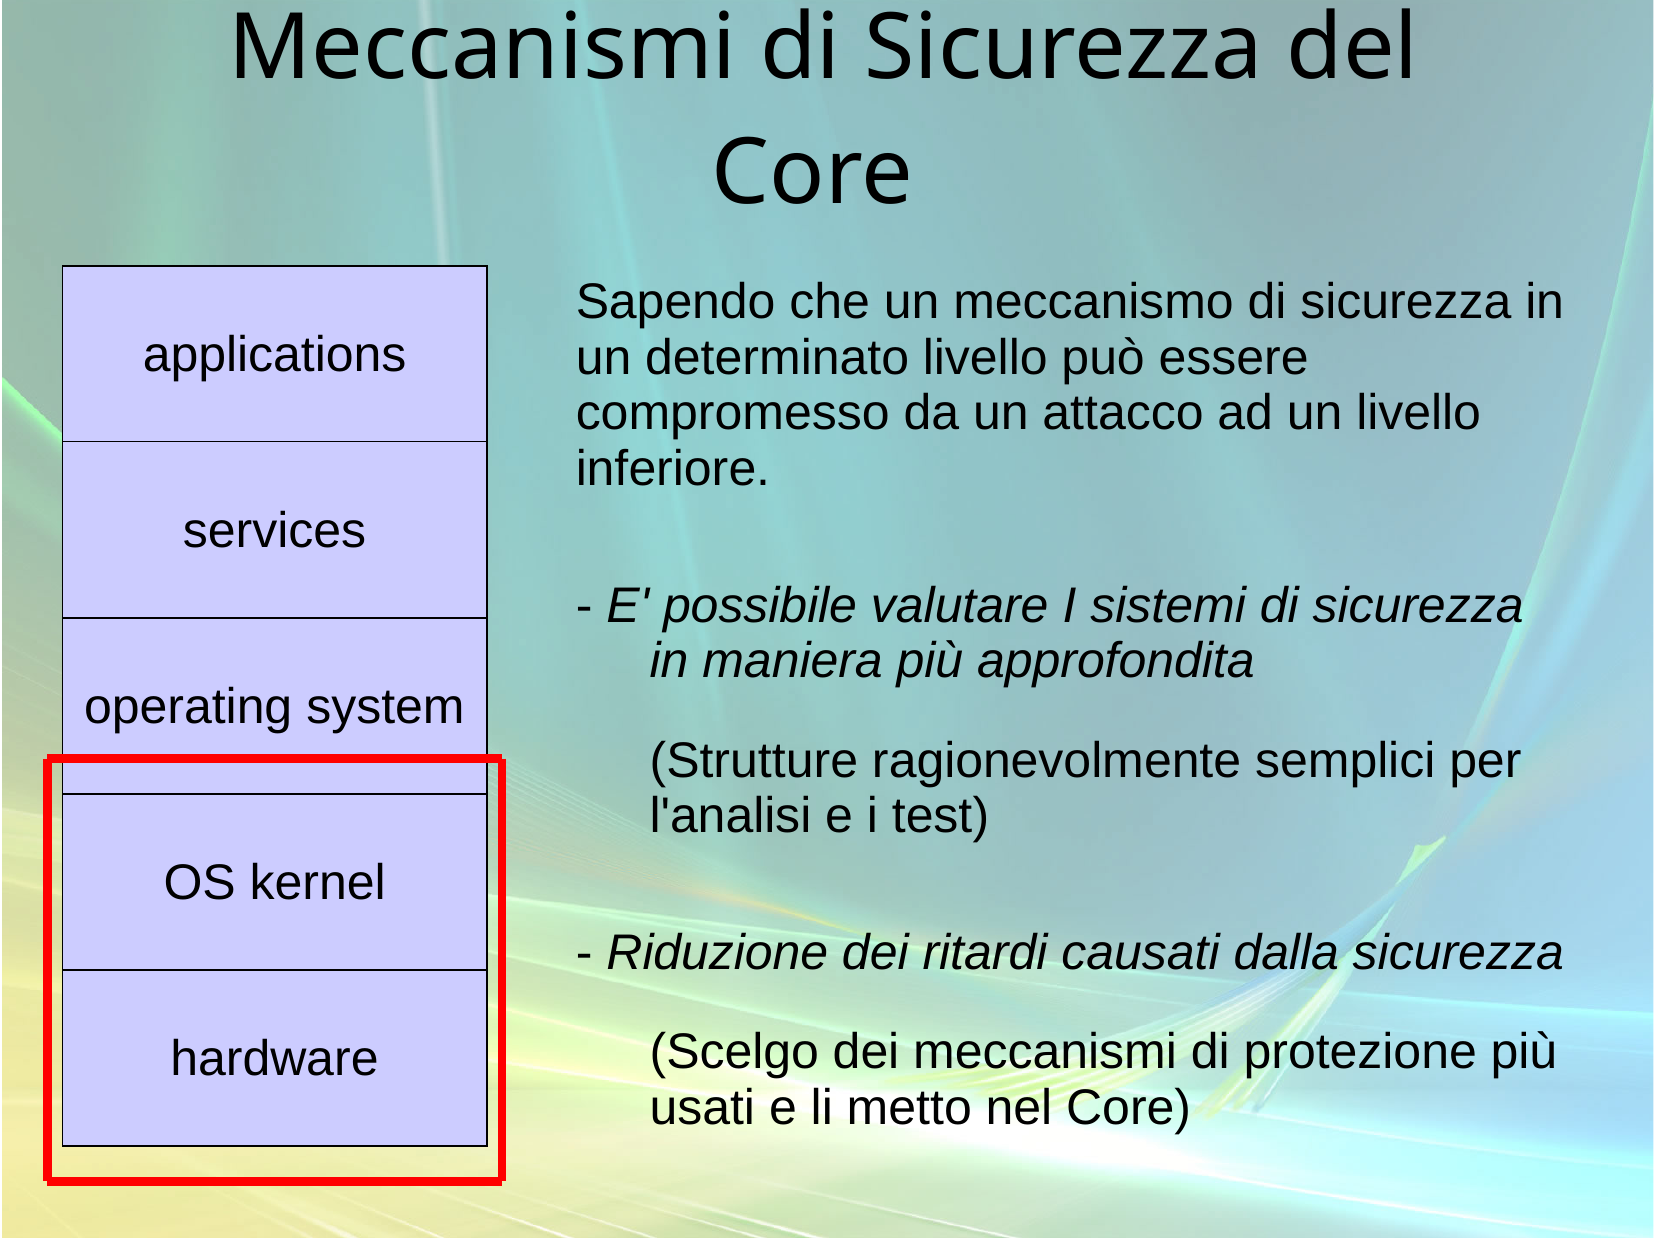

# Meccanismi di Sicurezza del Core
applications
Sapendo che un meccanismo di sicurezza in un determinato livello può essere compromesso da un attacco ad un livello inferiore.
- E' possibile valutare I sistemi di sicurezza 	in maniera più approfondita
	(Strutture ragionevolmente semplici per 	l'analisi e i test)
- Riduzione dei ritardi causati dalla sicurezza
	(Scelgo dei meccanismi di protezione più 	usati e li metto nel Core)
services
operating system
OS kernel
hardware